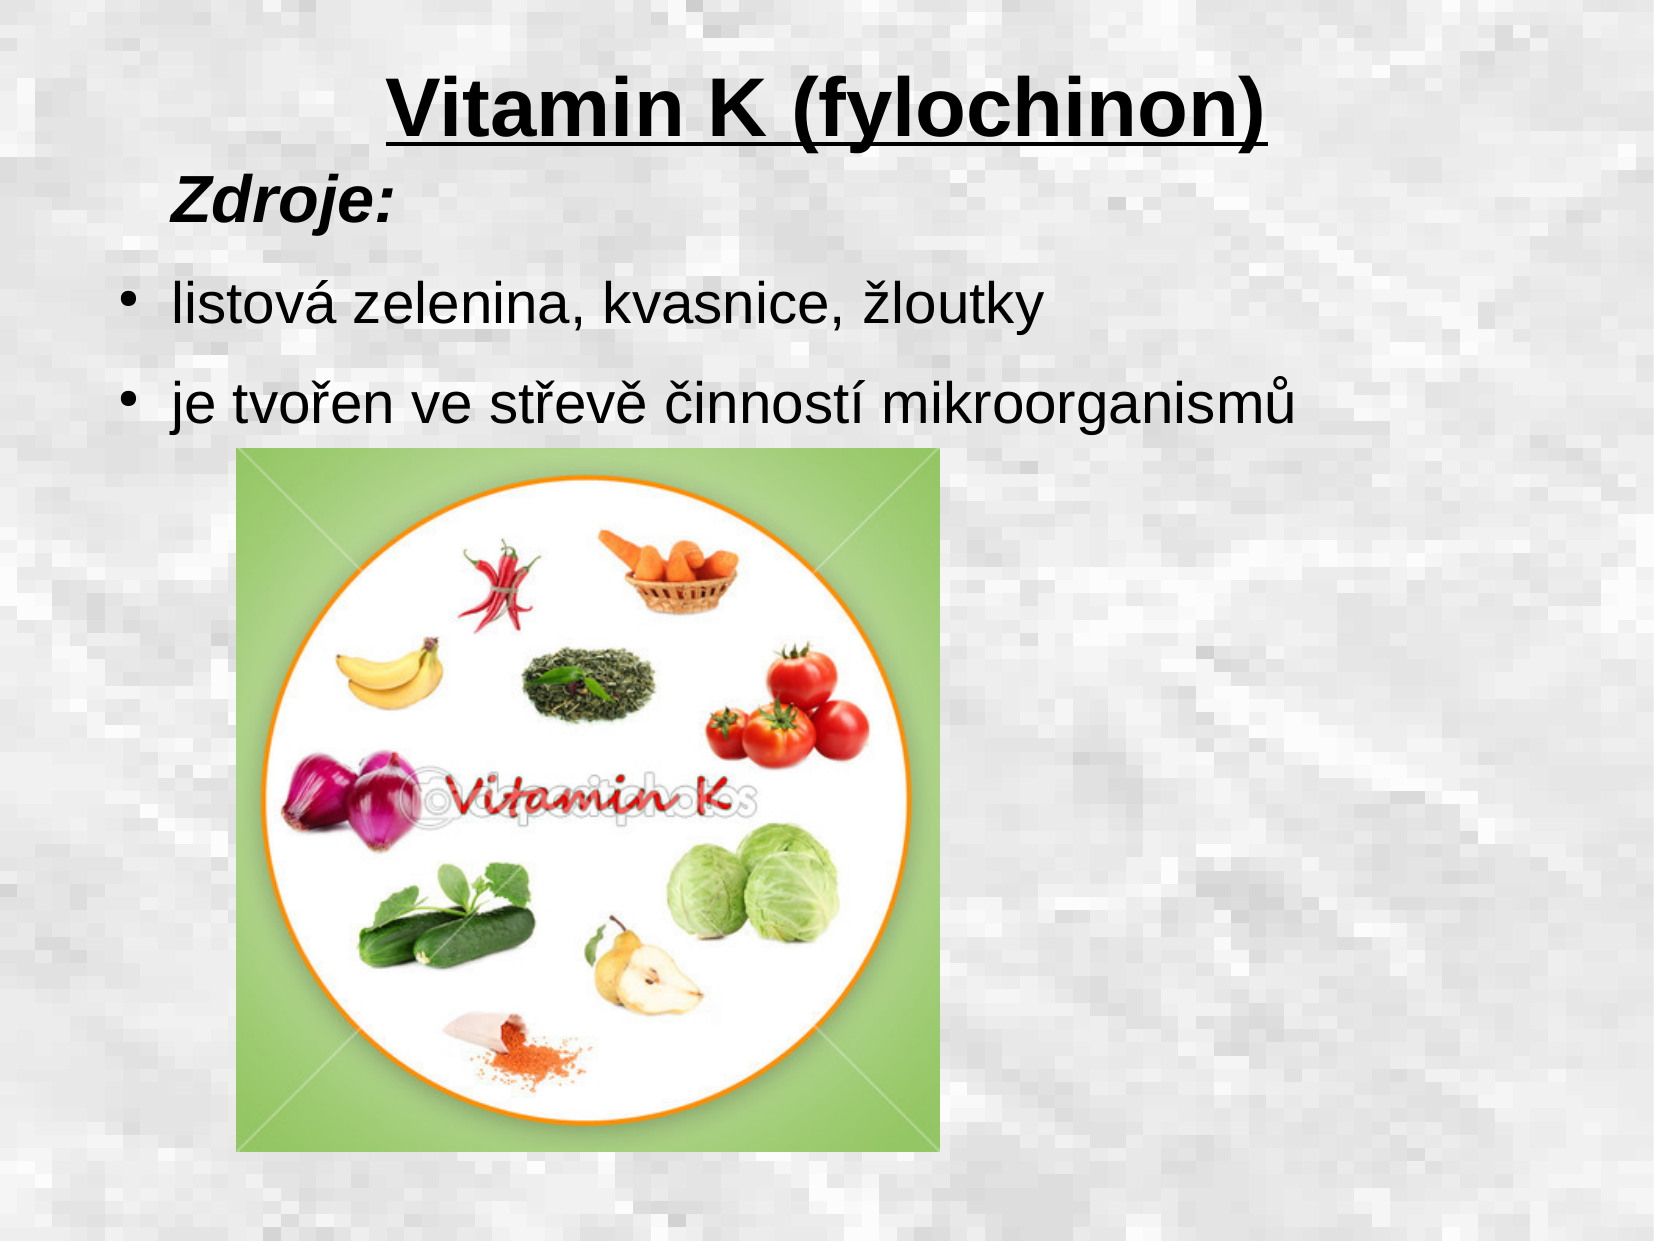

# Vitamin K (fylochinon)
Zdroje:
listová zelenina, kvasnice, žloutky
je tvořen ve střevě činností mikroorganismů